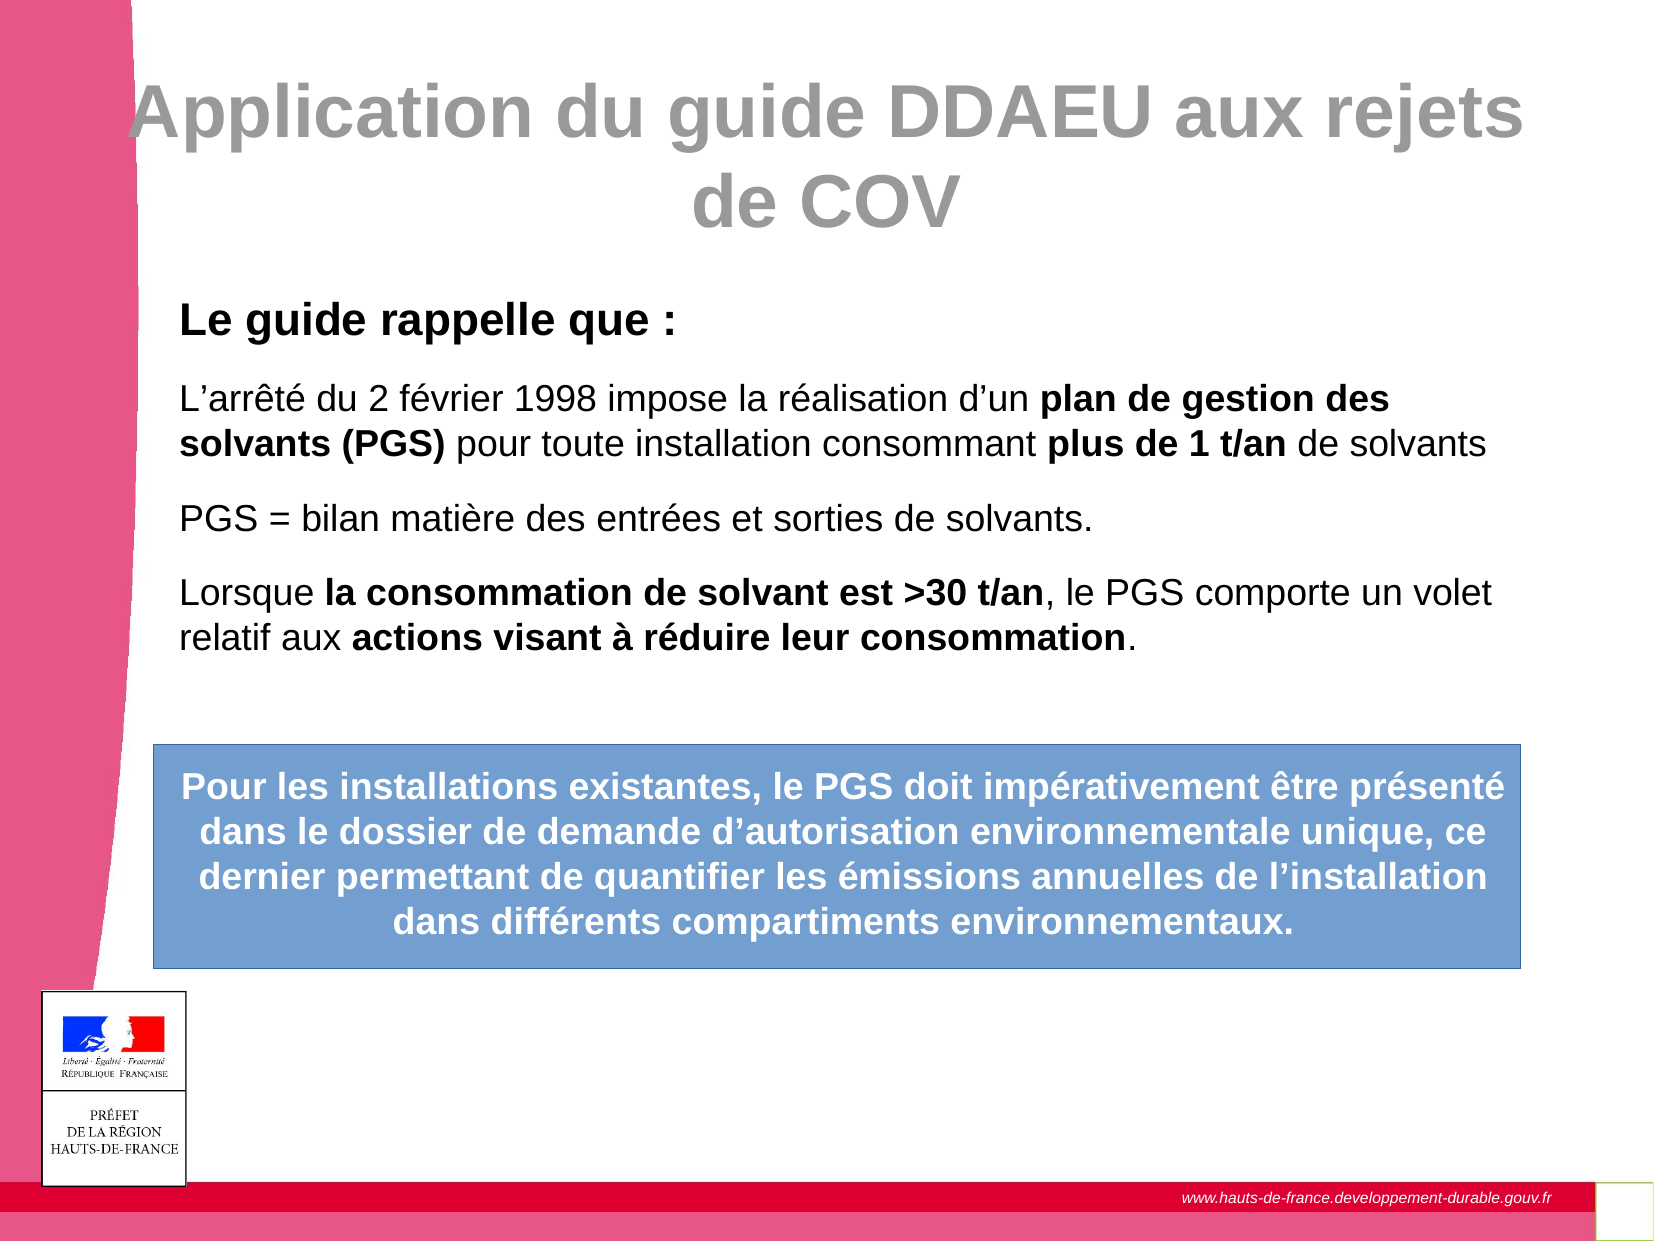

Application du guide DDAEU aux rejets de COV
Le guide rappelle que :
L’arrêté du 2 février 1998 impose la réalisation d’un plan de gestion des solvants (PGS) pour toute installation consommant plus de 1 t/an de solvants
PGS = bilan matière des entrées et sorties de solvants.
Lorsque la consommation de solvant est >30 t/an, le PGS comporte un volet relatif aux actions visant à réduire leur consommation.
Pour les installations existantes, le PGS doit impérativement être présenté dans le dossier de demande d’autorisation environnementale unique, ce dernier permettant de quantifier les émissions annuelles de l’installation dans différents compartiments environnementaux.